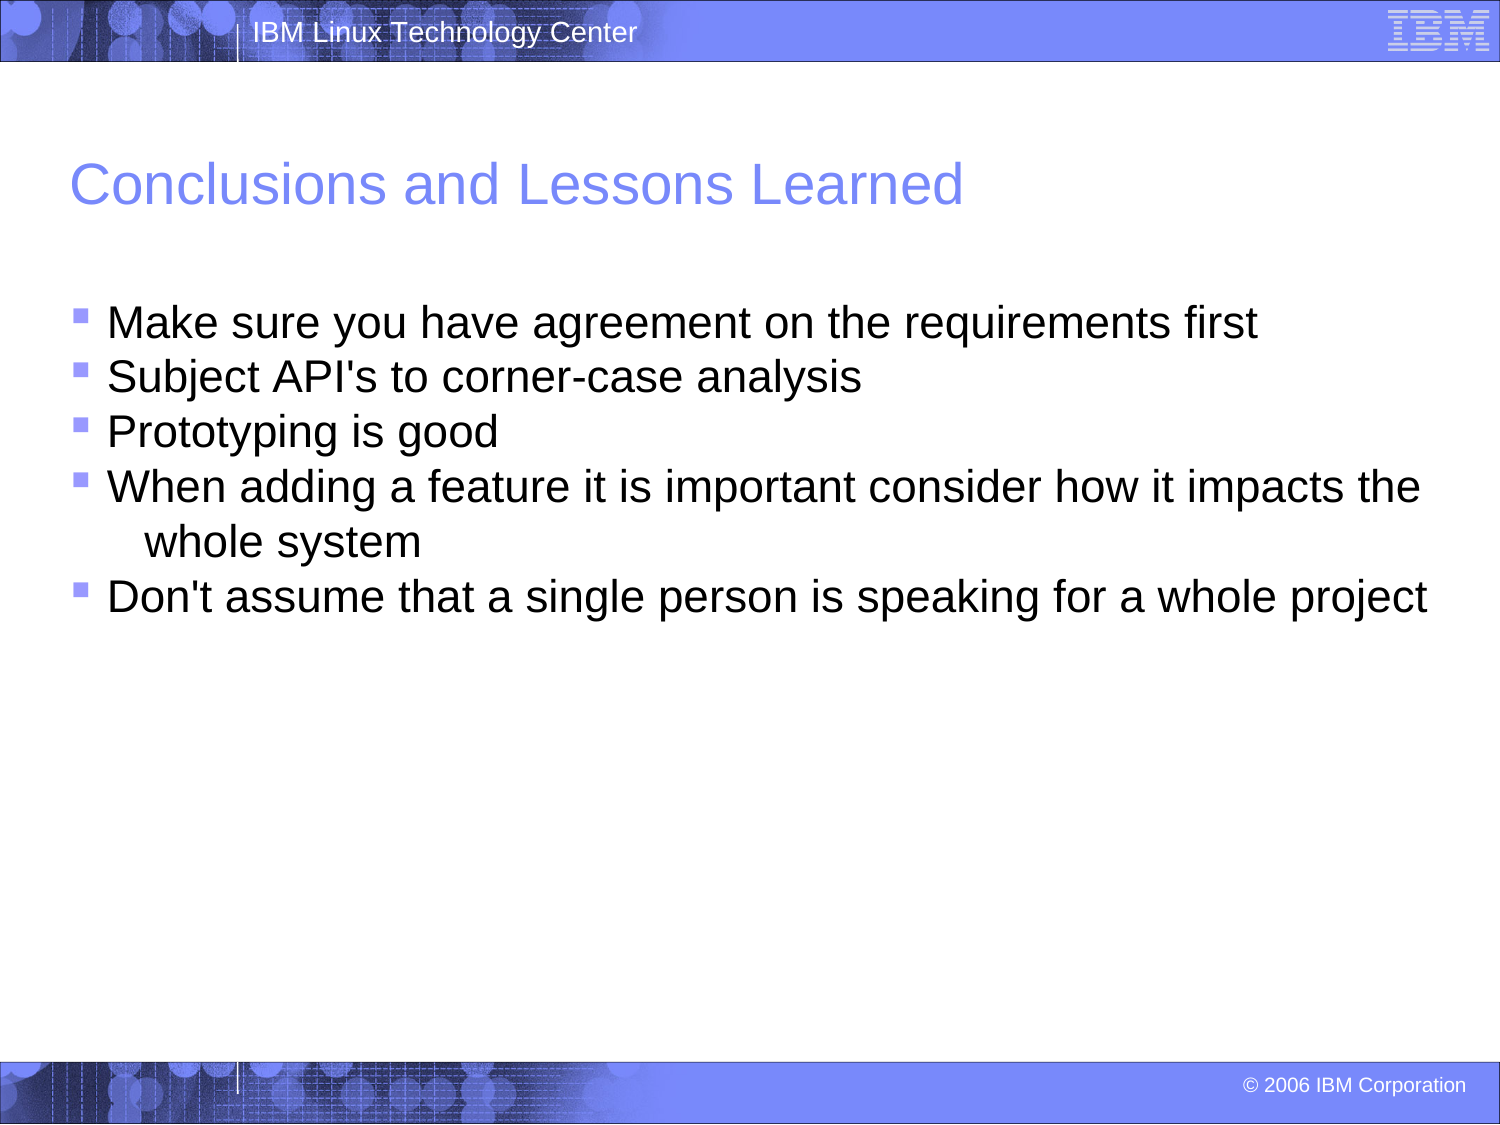

# Conclusions and Lessons Learned
Make sure you have agreement on the requirements first
Subject API's to corner-case analysis
Prototyping is good
When adding a feature it is important consider how it impacts the whole system
Don't assume that a single person is speaking for a whole project